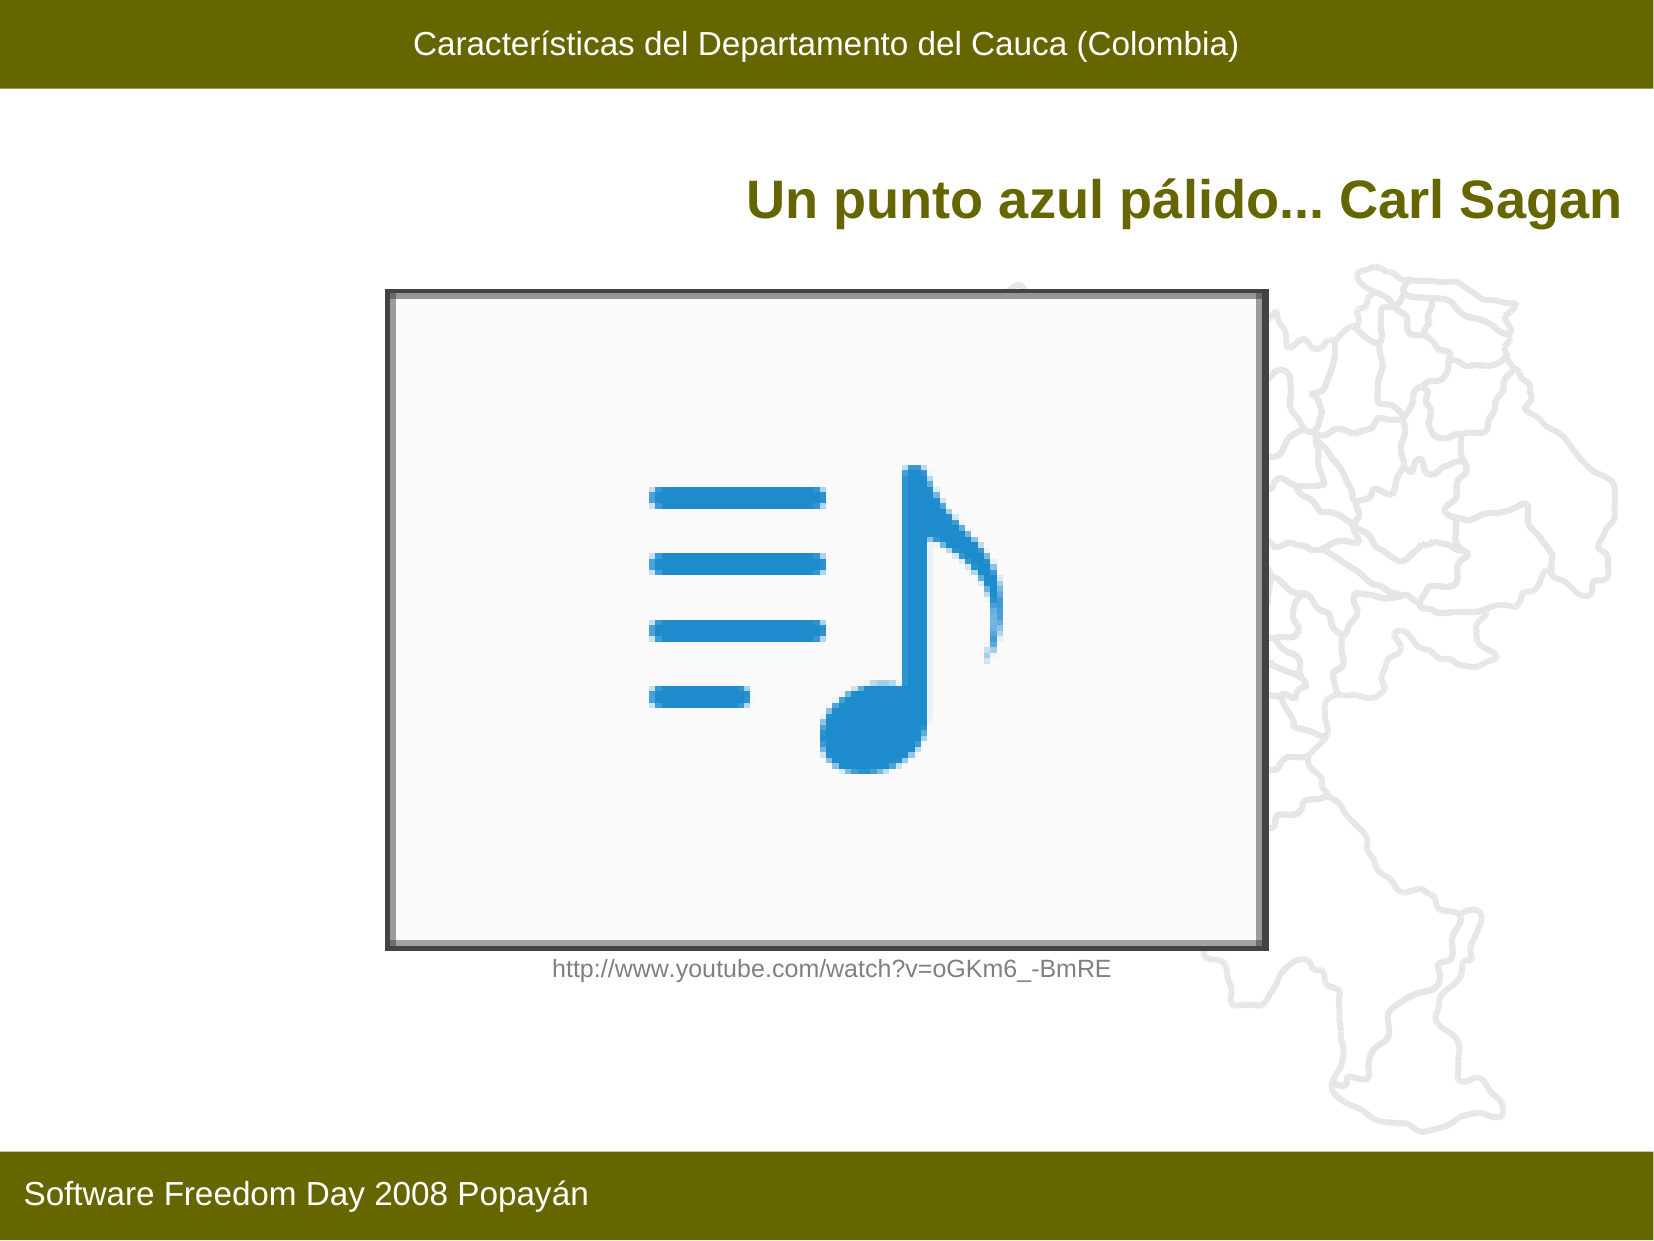

# Un punto azul pálido... Carl Sagan
http://www.youtube.com/watch?v=oGKm6_-BmRE